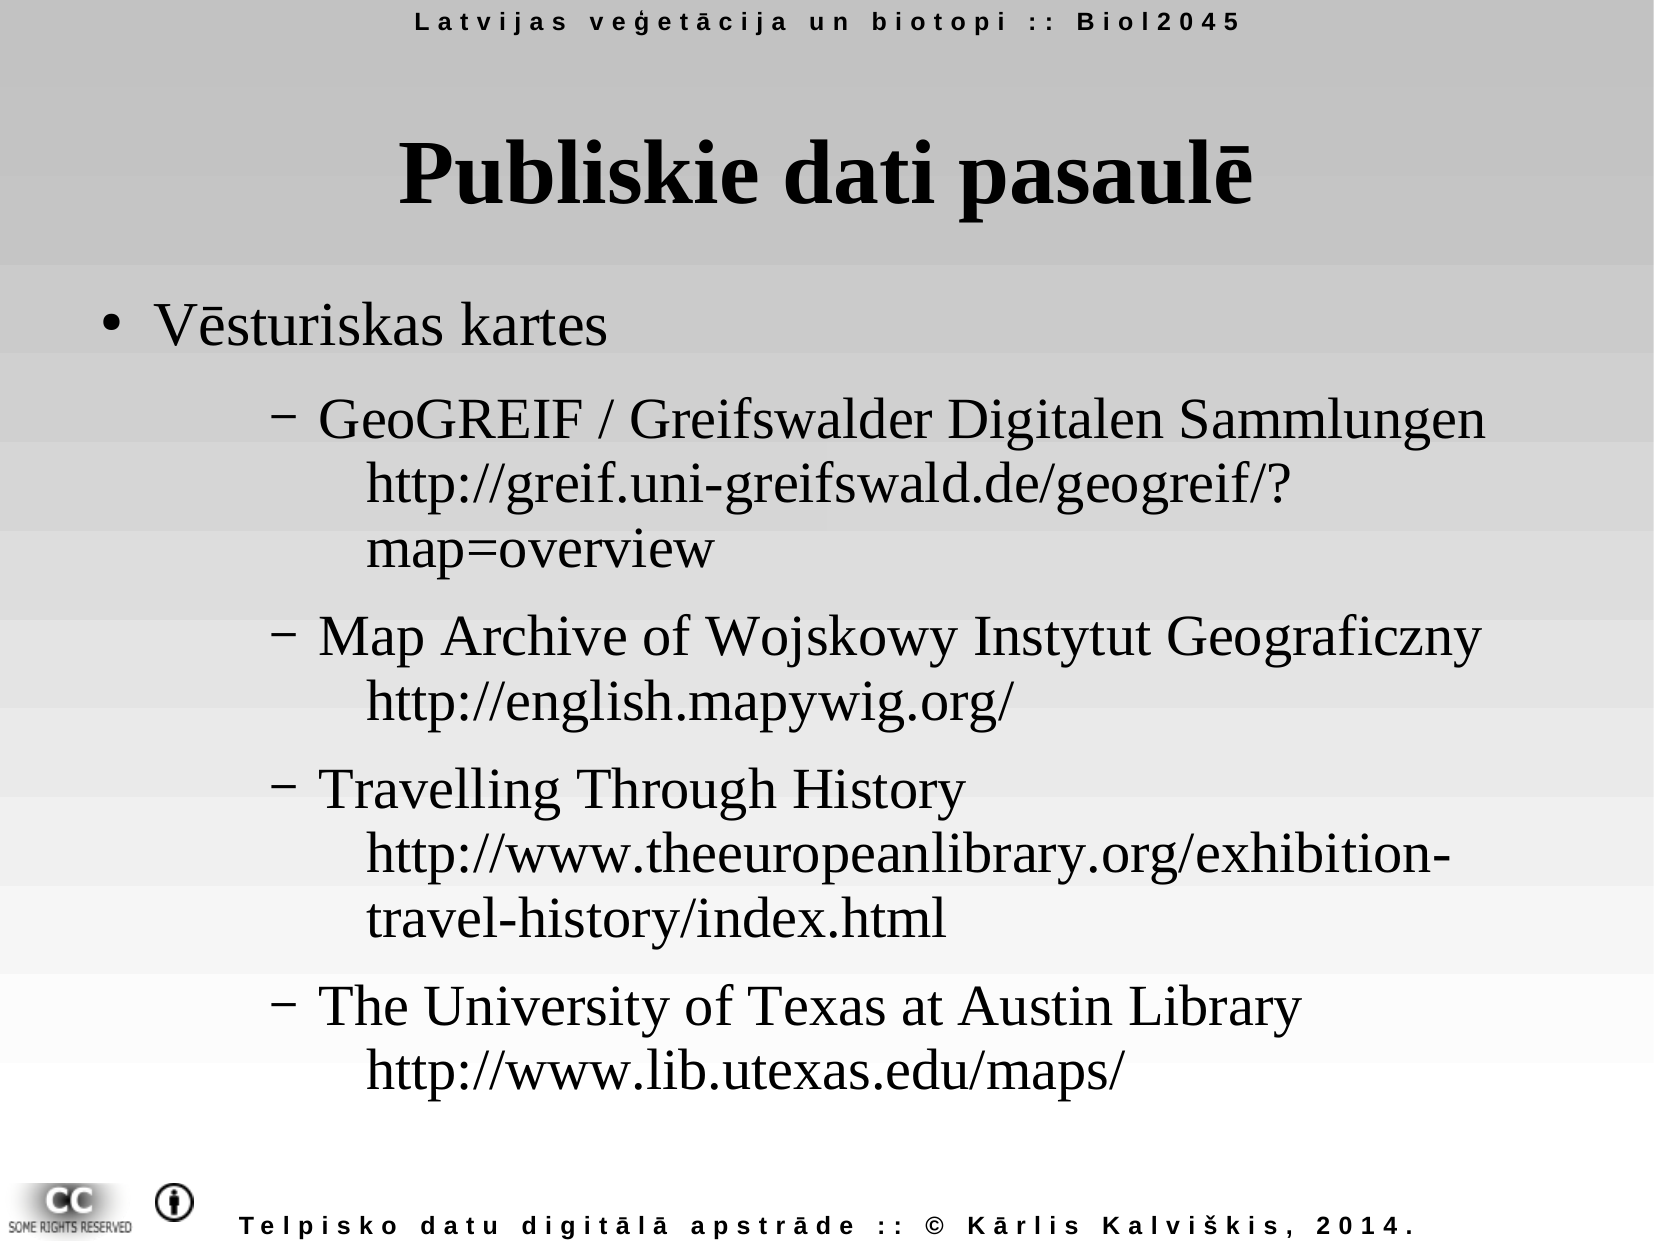

# Publiskie dati pasaulē
Vēsturiskas kartes
GeoGREIF / Greifswalder Digitalen Sammlungen
http://greif.uni-greifswald.de/geogreif/?map=overview
Map Archive of Wojskowy Instytut Geograficzny
http://english.mapywig.org/
Travelling Through History
http://www.theeuropeanlibrary.org/exhibition-travel-history/index.html
The University of Texas at Austin Library
http://www.lib.utexas.edu/maps/